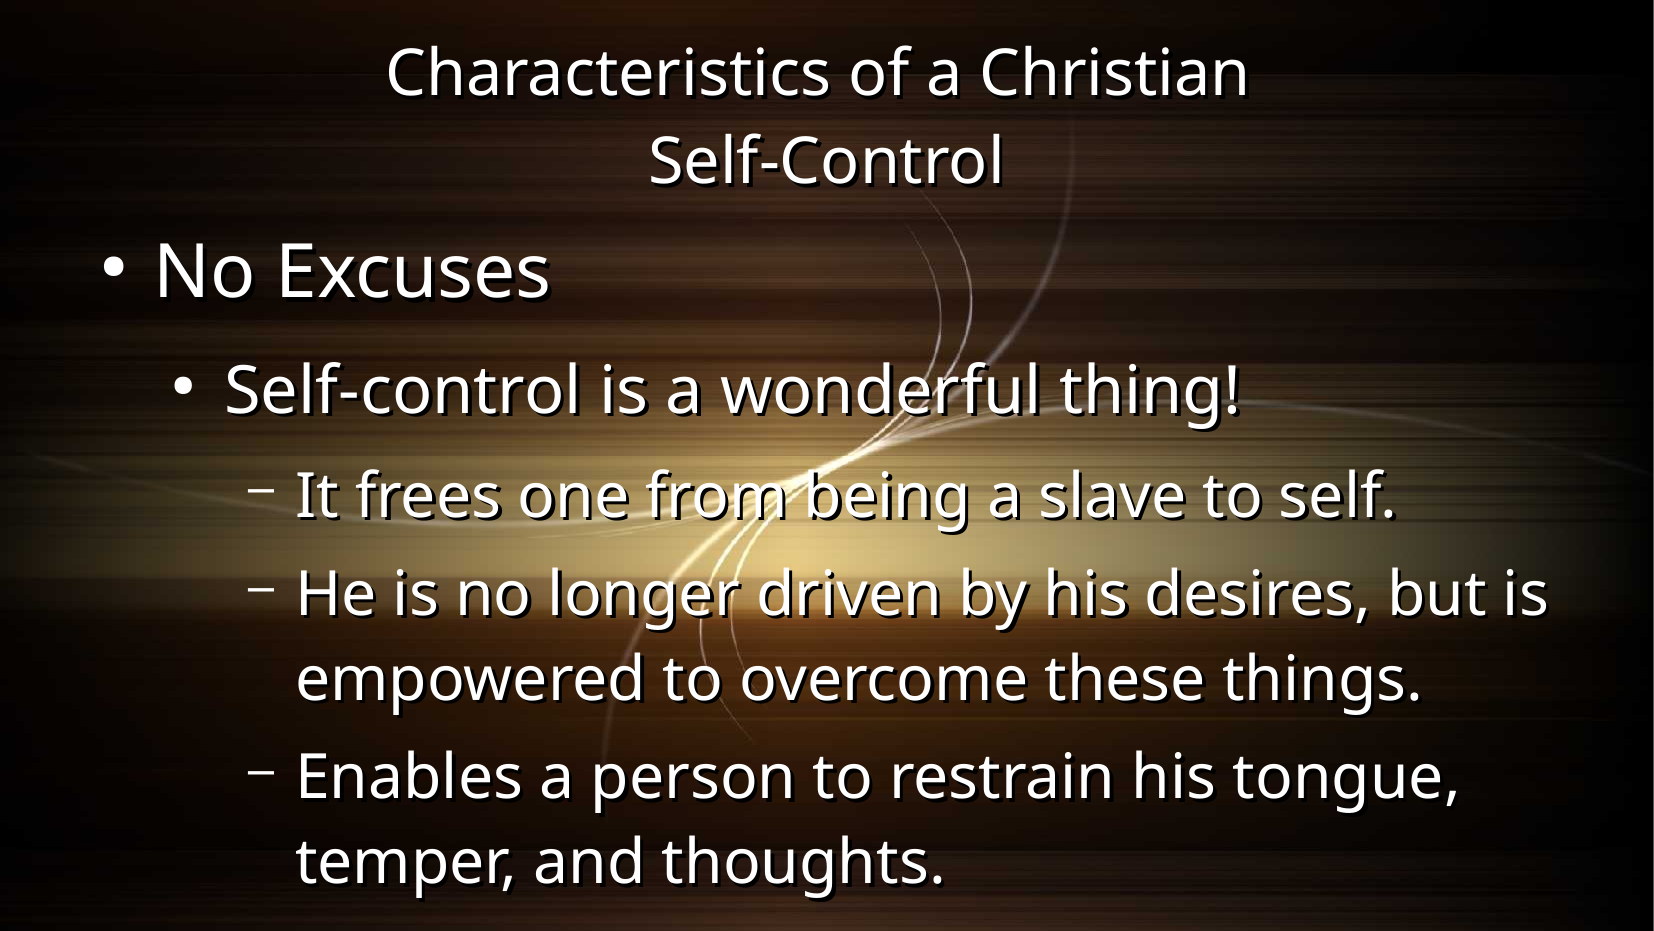

# Characteristics of a Christian Self-Control
No Excuses
Self-control is a wonderful thing!
It frees one from being a slave to self.
He is no longer driven by his desires, but is empowered to overcome these things.
Enables a person to restrain his tongue, temper, and thoughts.